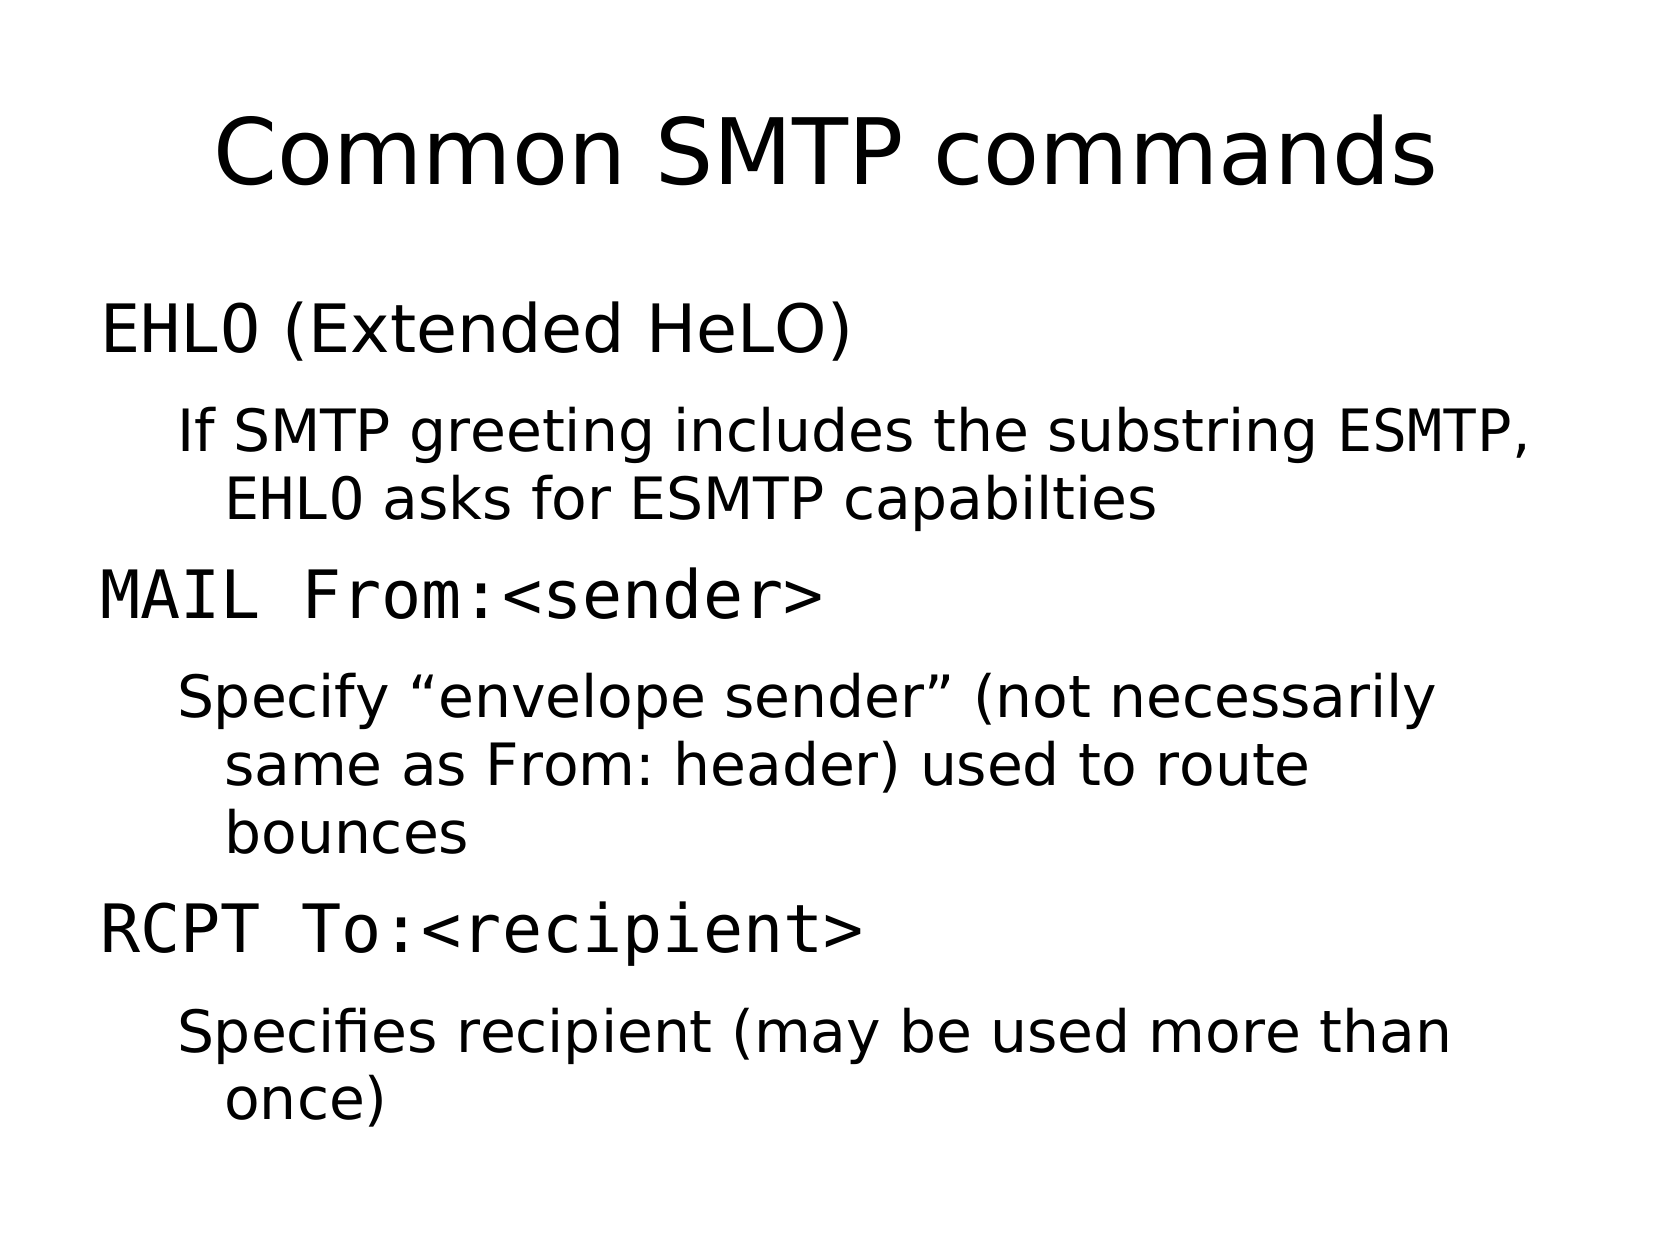

# Common SMTP commands
EHLO (Extended HeLO)
If SMTP greeting includes the substring ESMTP, EHLO asks for ESMTP capabilties
MAIL From:<sender>
Specify “envelope sender” (not necessarily same as From: header) used to route bounces
RCPT To:<recipient>
Specifies recipient (may be used more than once)